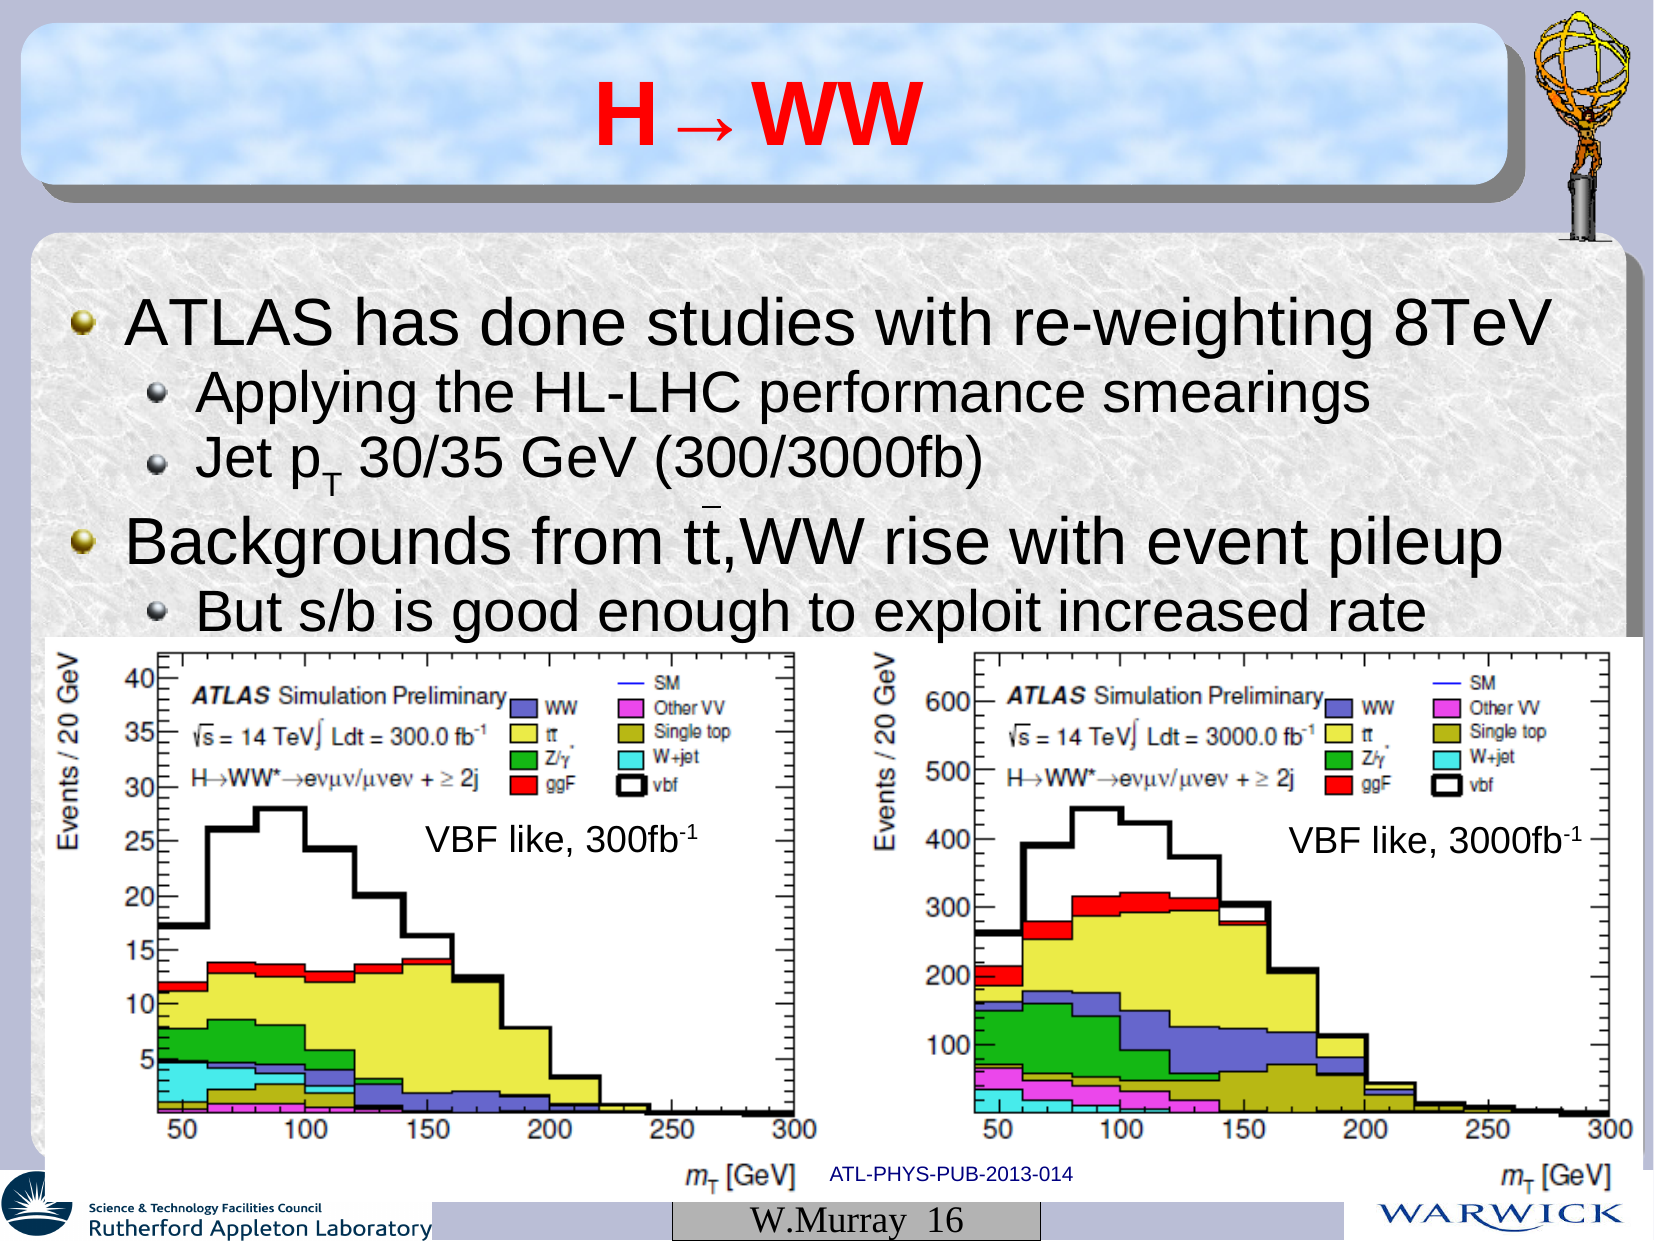

# H→WW
ATLAS has done studies with re-weighting 8TeV
Applying the HL-LHC performance smearings
Jet pT 30/35 GeV (300/3000fb)
Backgrounds from tt,WW rise with event pileup
But s/b is good enough to exploit increased rate
VBF like, 300fb-1
VBF like, 3000fb-1
ATL-PHYS-PUB-2013-014